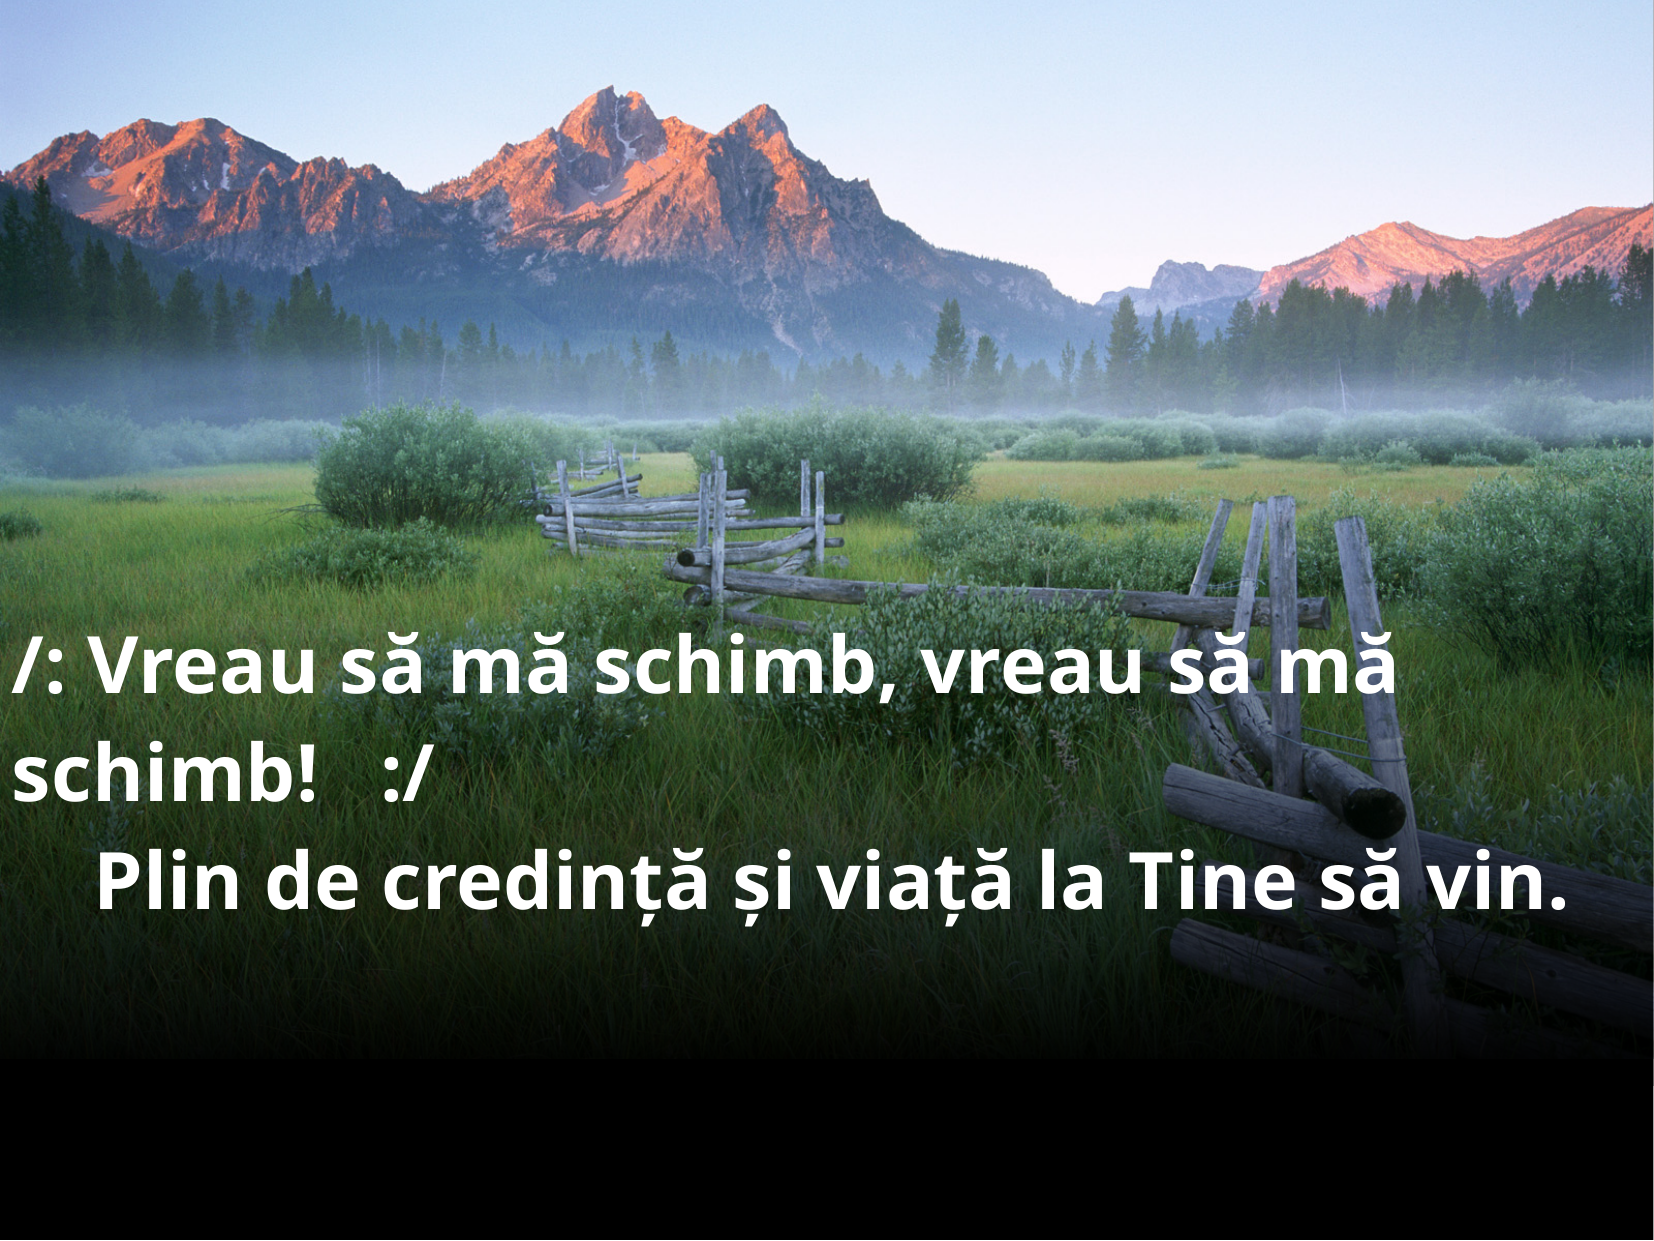

/: Vreau să mă schimb, vreau să mă schimb! :/
 Plin de credinţă şi viaţă la Tine să vin.